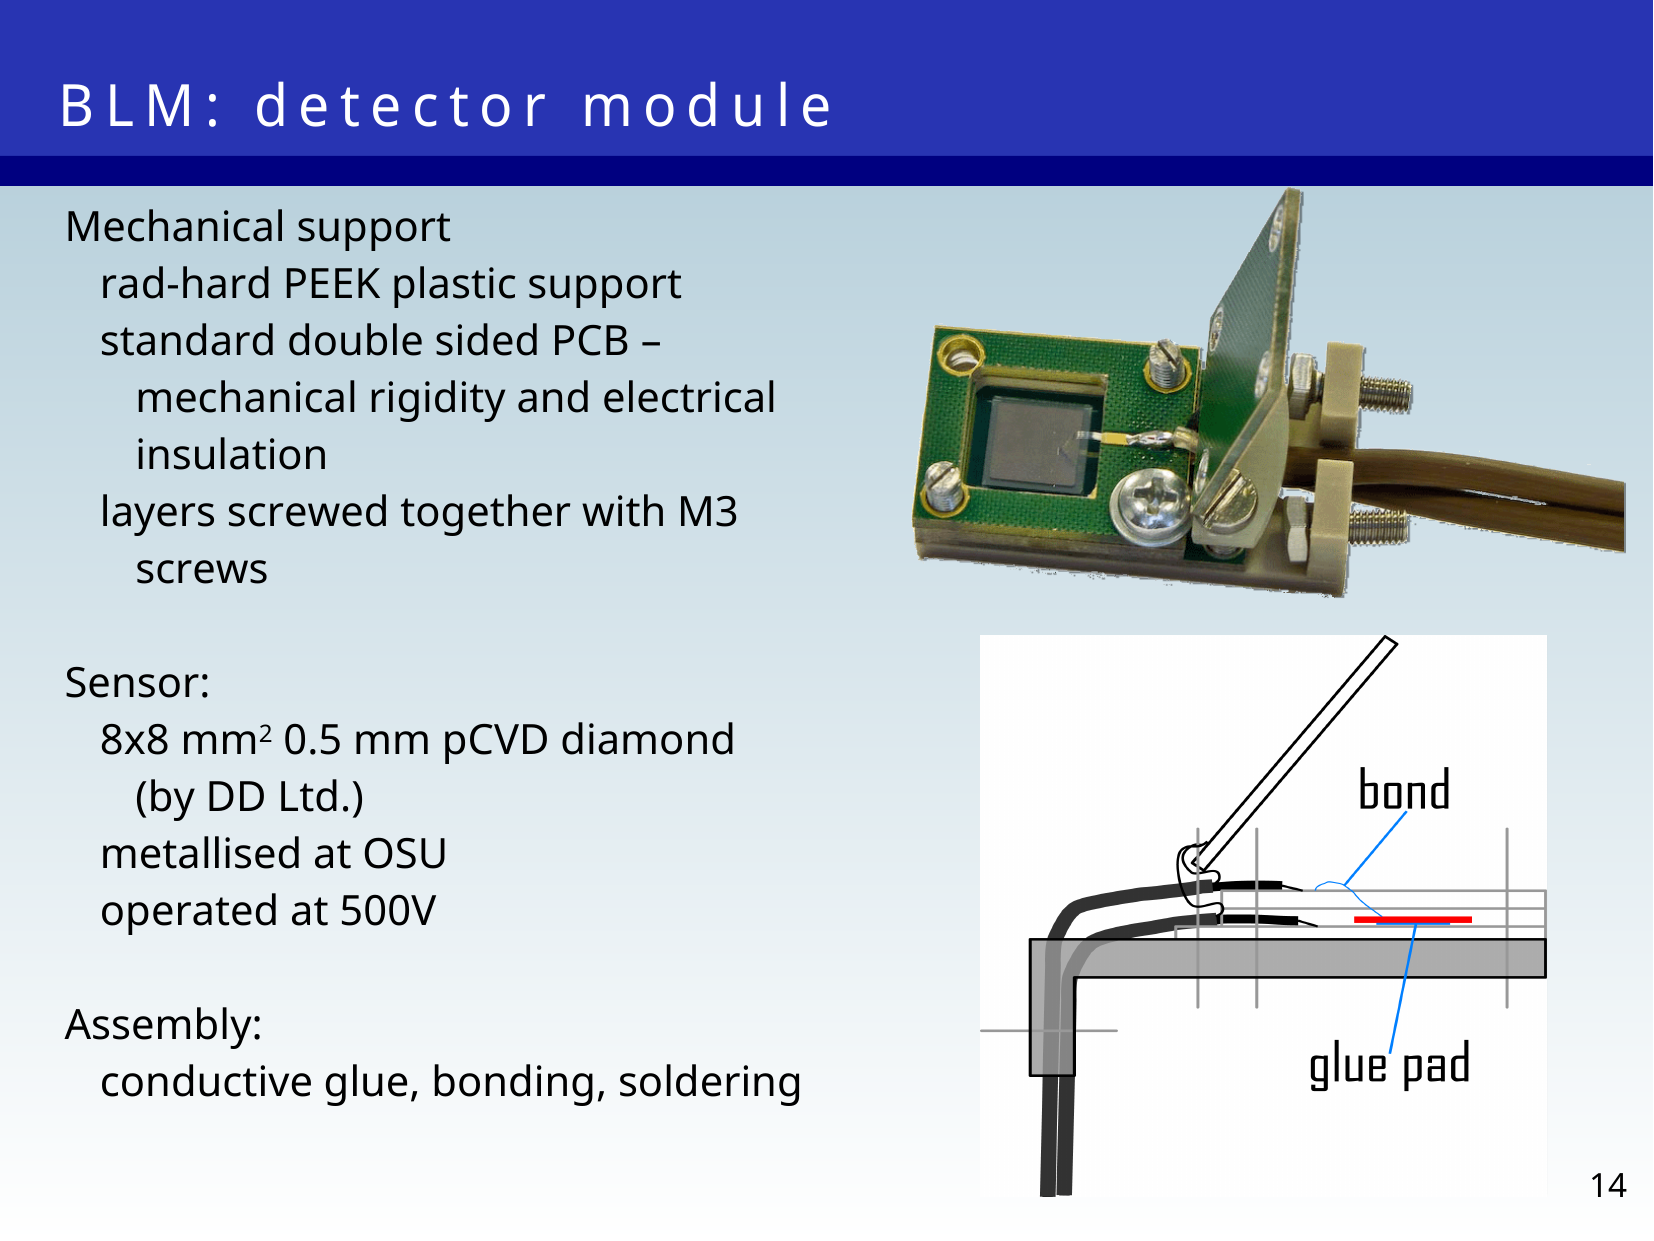

# BLM: detector module
Mechanical support
rad-hard PEEK plastic support
standard double sided PCB – mechanical rigidity and electrical insulation
layers screwed together with M3 screws
Sensor:
8x8 mm2 0.5 mm pCVD diamond
(by DD Ltd.)
metallised at OSU
operated at 500V
Assembly:
conductive glue, bonding, soldering
14